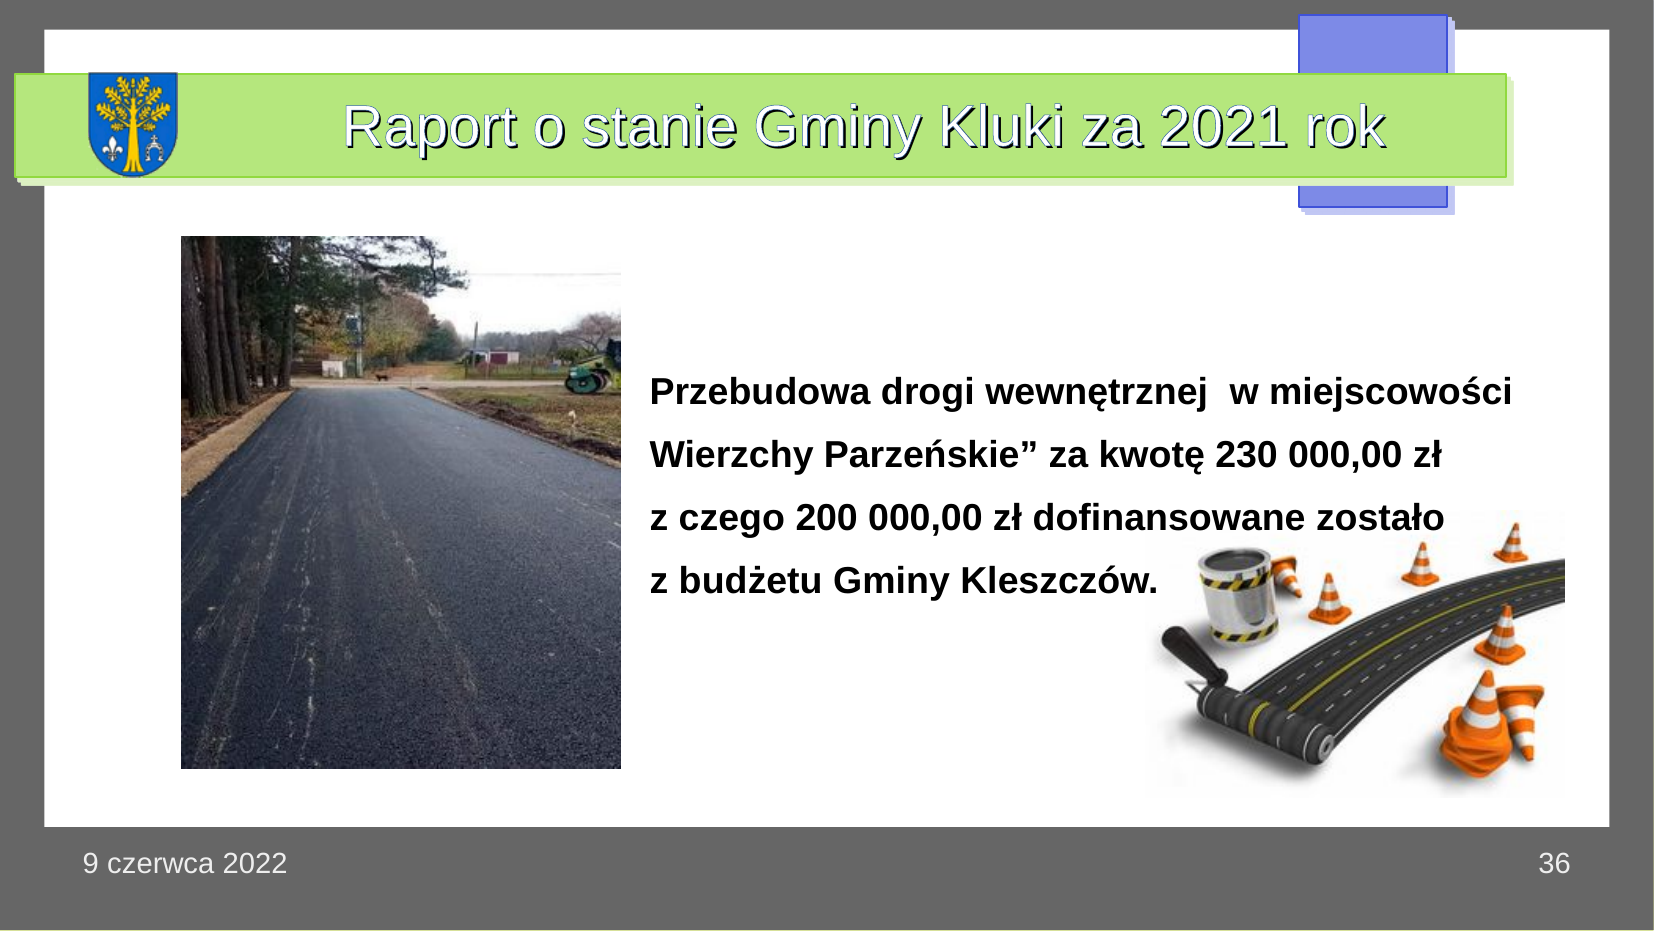

# Raport o stanie Gminy Kluki za 2021 rok
							Przebudowa drogi wewnętrznej w miejscowości 							Wierzchy Parzeńskie” za kwotę 230 000,00 zł
							z czego 200 000,00 zł dofinansowane zostało
							z budżetu Gminy Kleszczów.
9 czerwca 2022
36